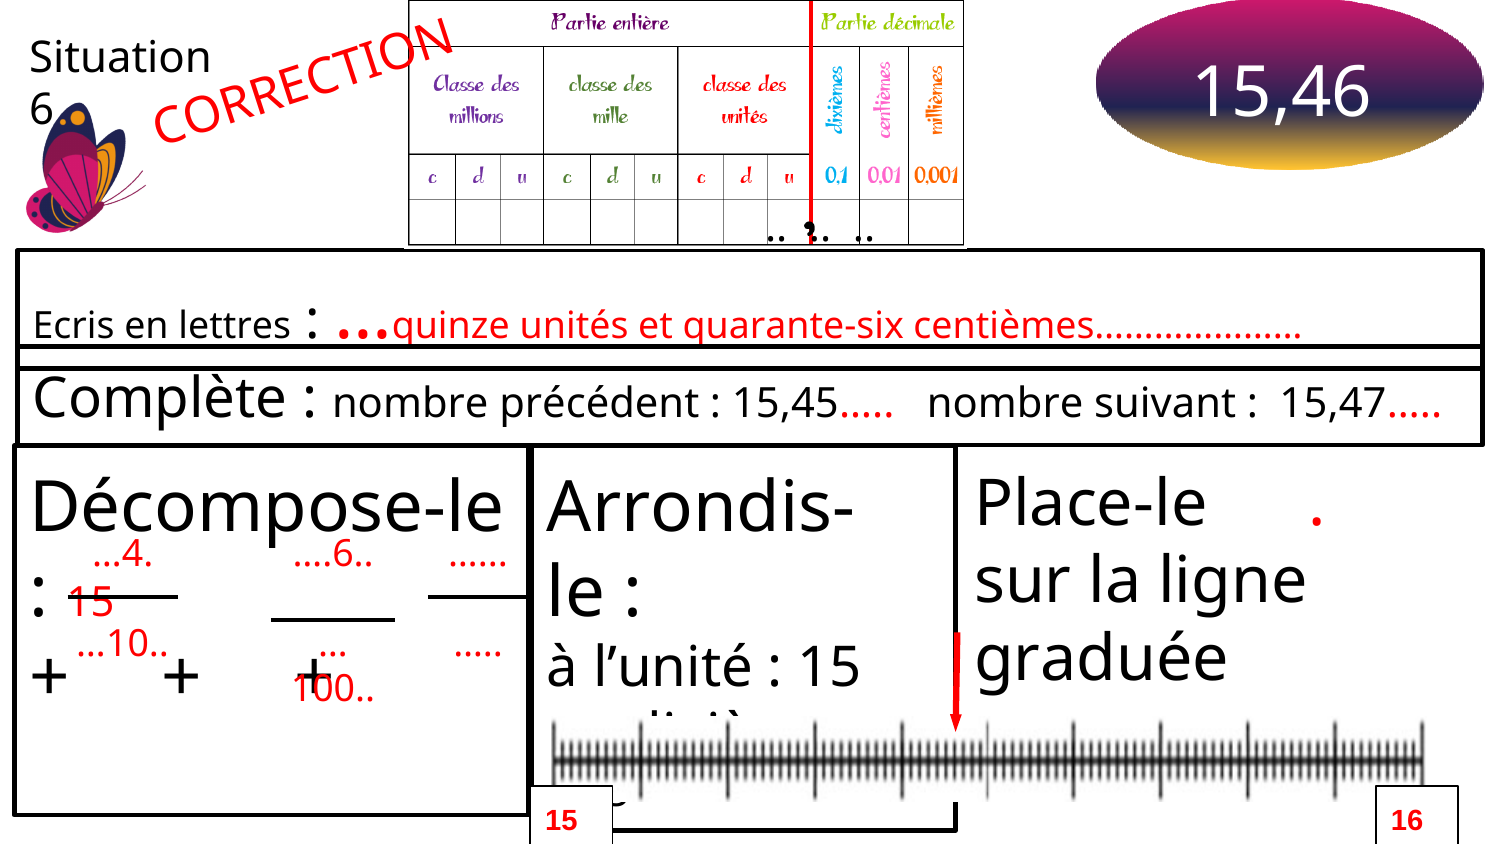

15,46
Situation 6
CORRECTION
.. .. ..
Ecris en lettres : …quinze unités et quarante-six centièmes…………………
Complète : nombre précédent : 15,45….. nombre suivant : 15,47…..
Décompose-le : 15
+ + +
Arrondis-le :
à l’unité : 15
au dixième : 15,5
Place-le . sur la ligne graduée
…4.
…10..
….6..
…100..
…...
…..
15
16